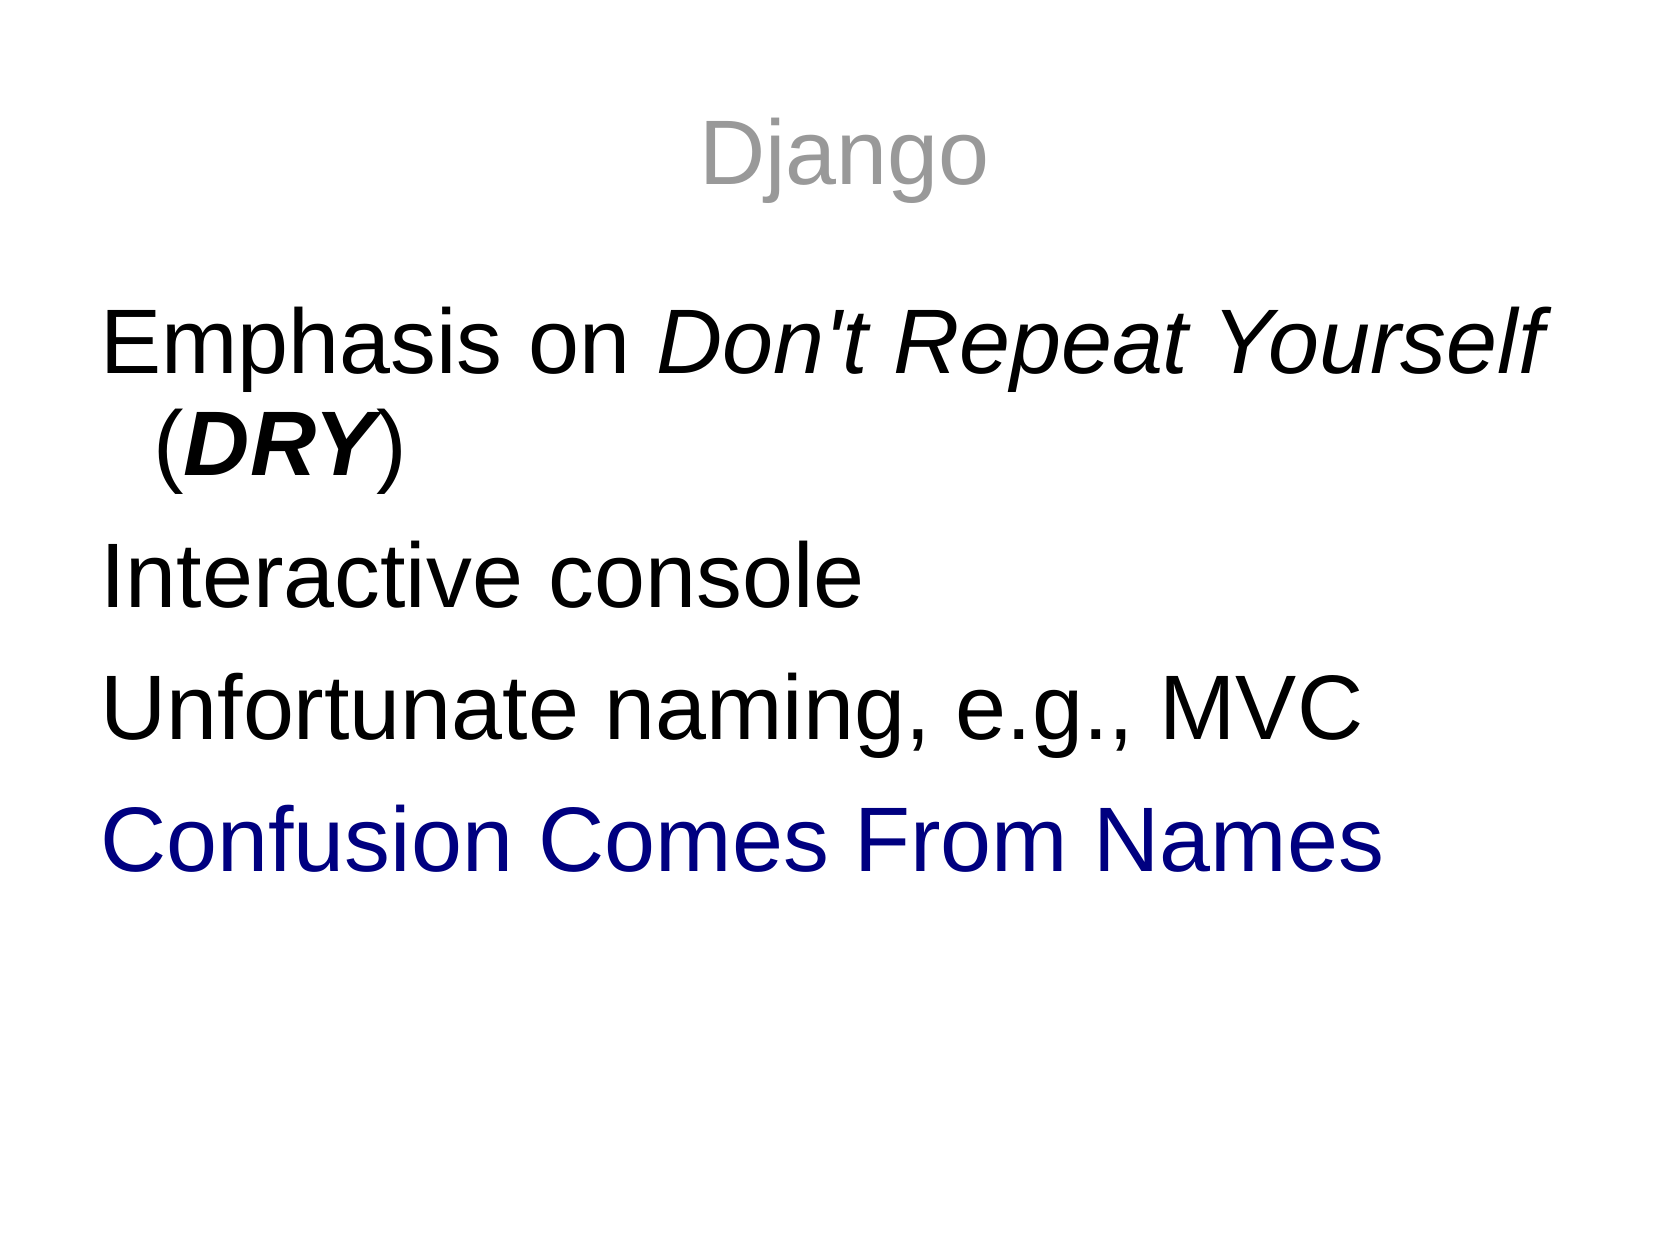

# Django
Emphasis on Don't Repeat Yourself (DRY)
Interactive console
Unfortunate naming, e.g., MVC
Confusion Comes From Names